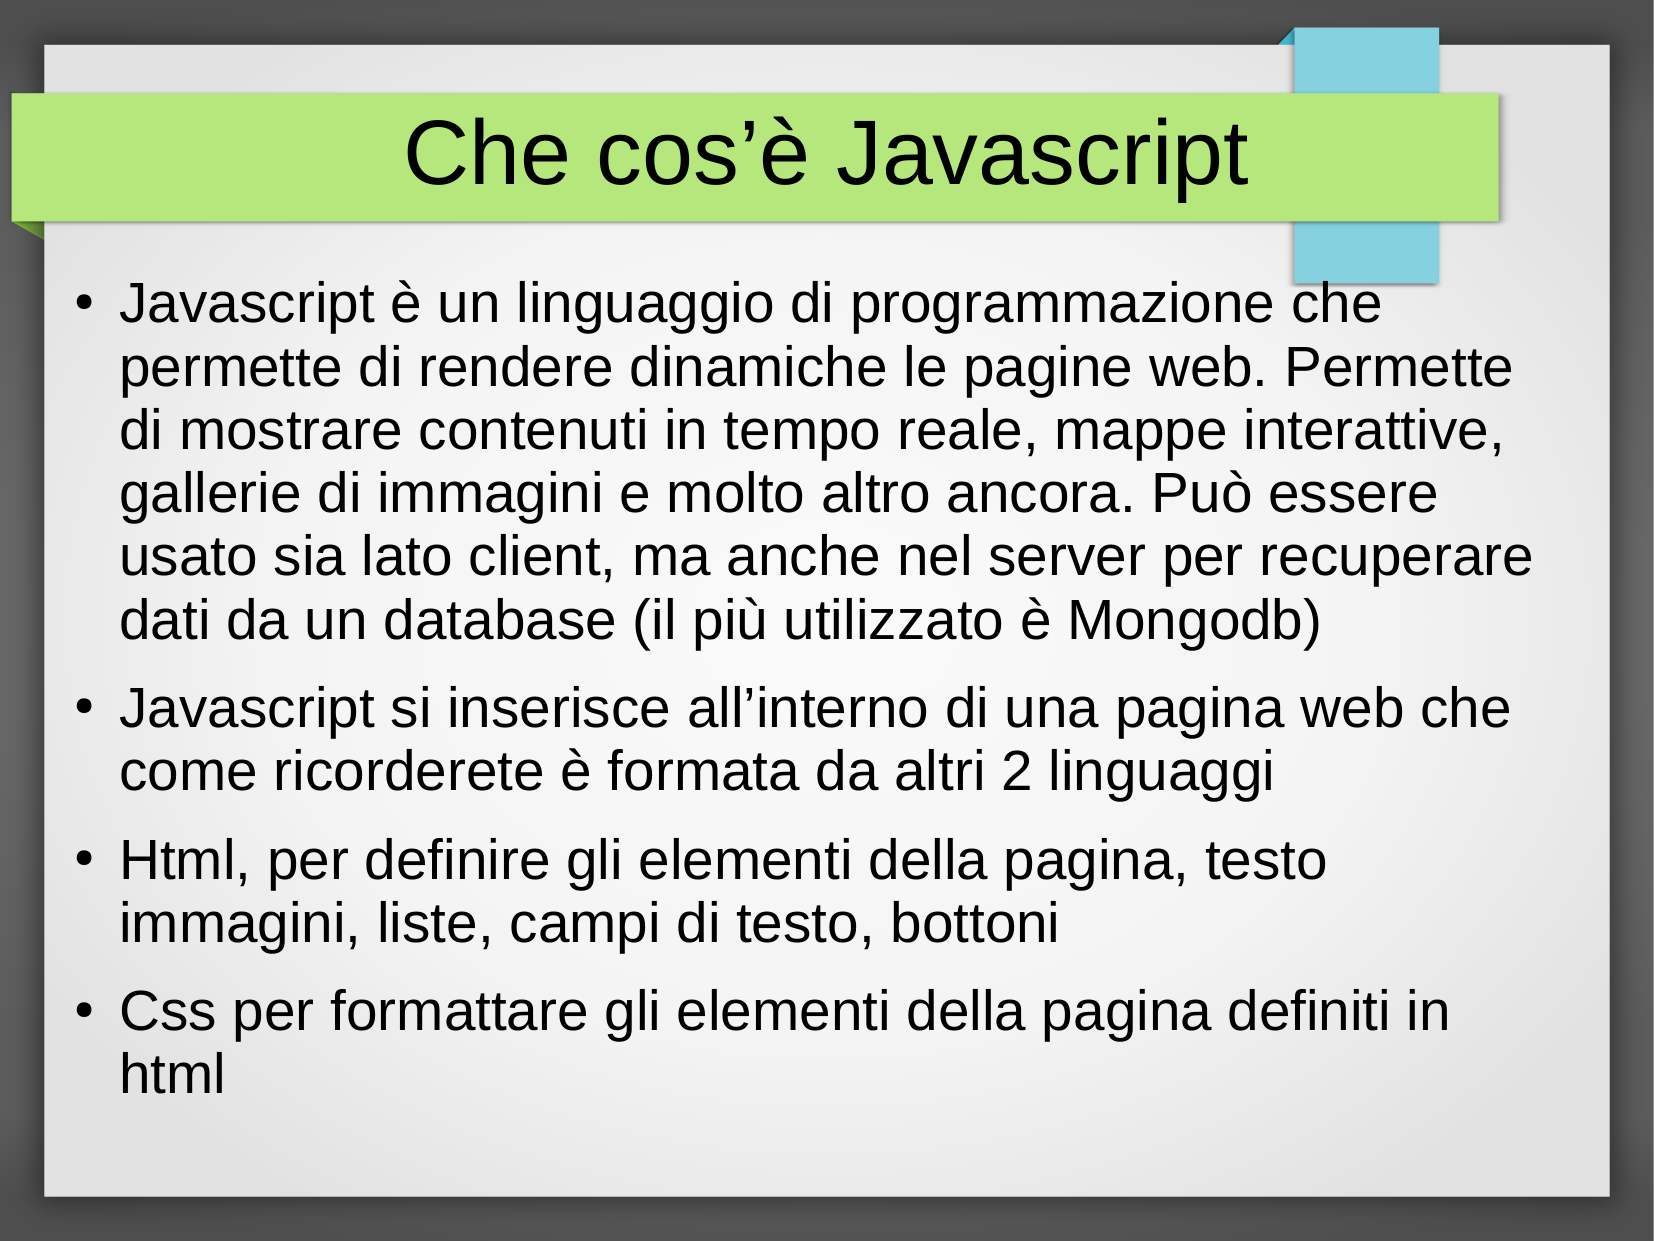

# Che cos’è Javascript
Javascript è un linguaggio di programmazione che permette di rendere dinamiche le pagine web. Permette di mostrare contenuti in tempo reale, mappe interattive, gallerie di immagini e molto altro ancora. Può essere usato sia lato client, ma anche nel server per recuperare dati da un database (il più utilizzato è Mongodb)
Javascript si inserisce all’interno di una pagina web che come ricorderete è formata da altri 2 linguaggi
Html, per definire gli elementi della pagina, testo immagini, liste, campi di testo, bottoni
Css per formattare gli elementi della pagina definiti in html